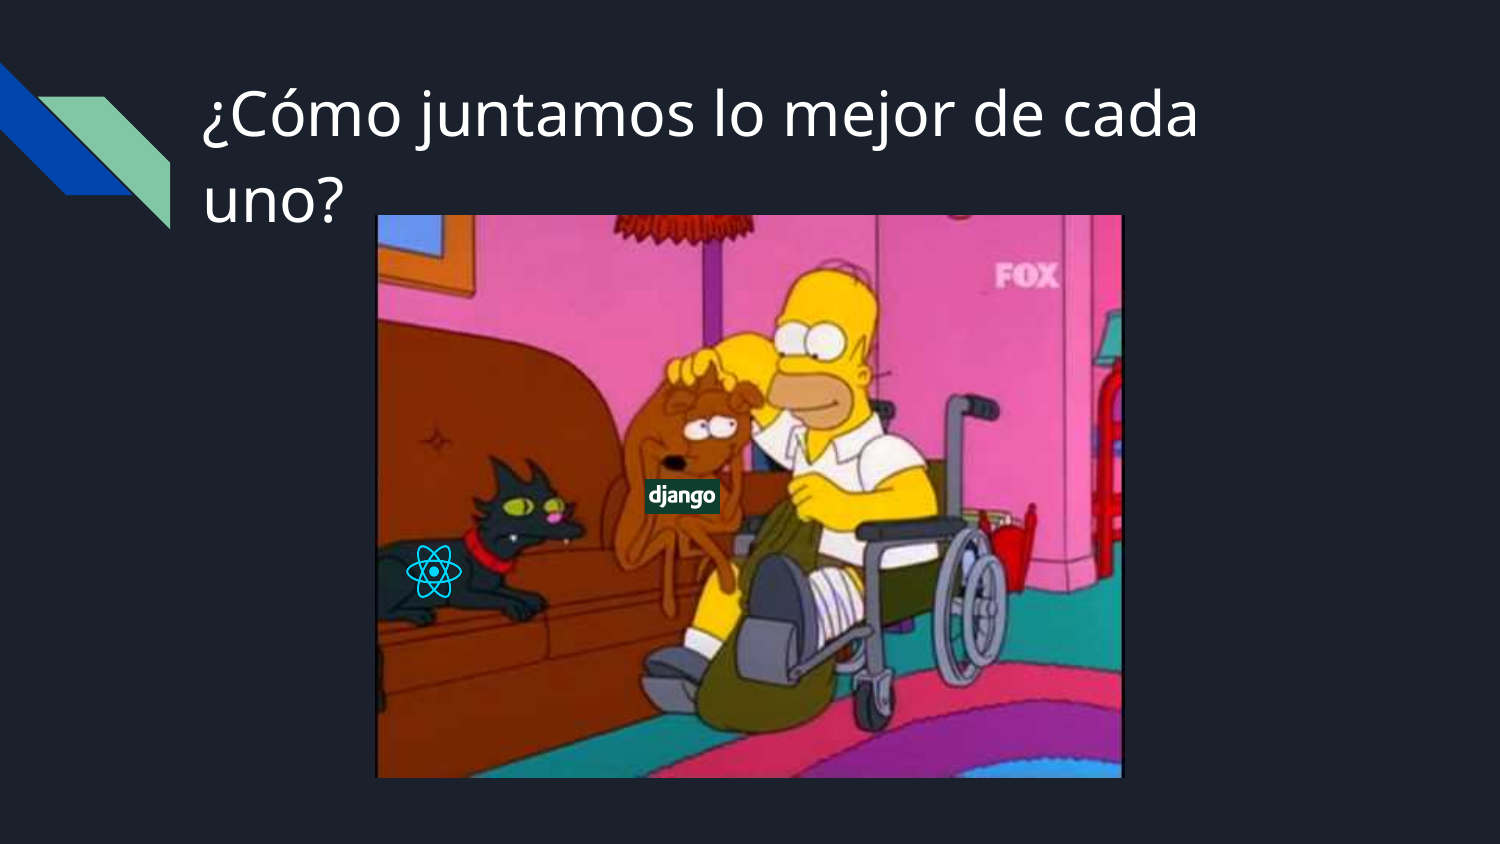

# ¿Cómo juntamos lo mejor de cada uno?